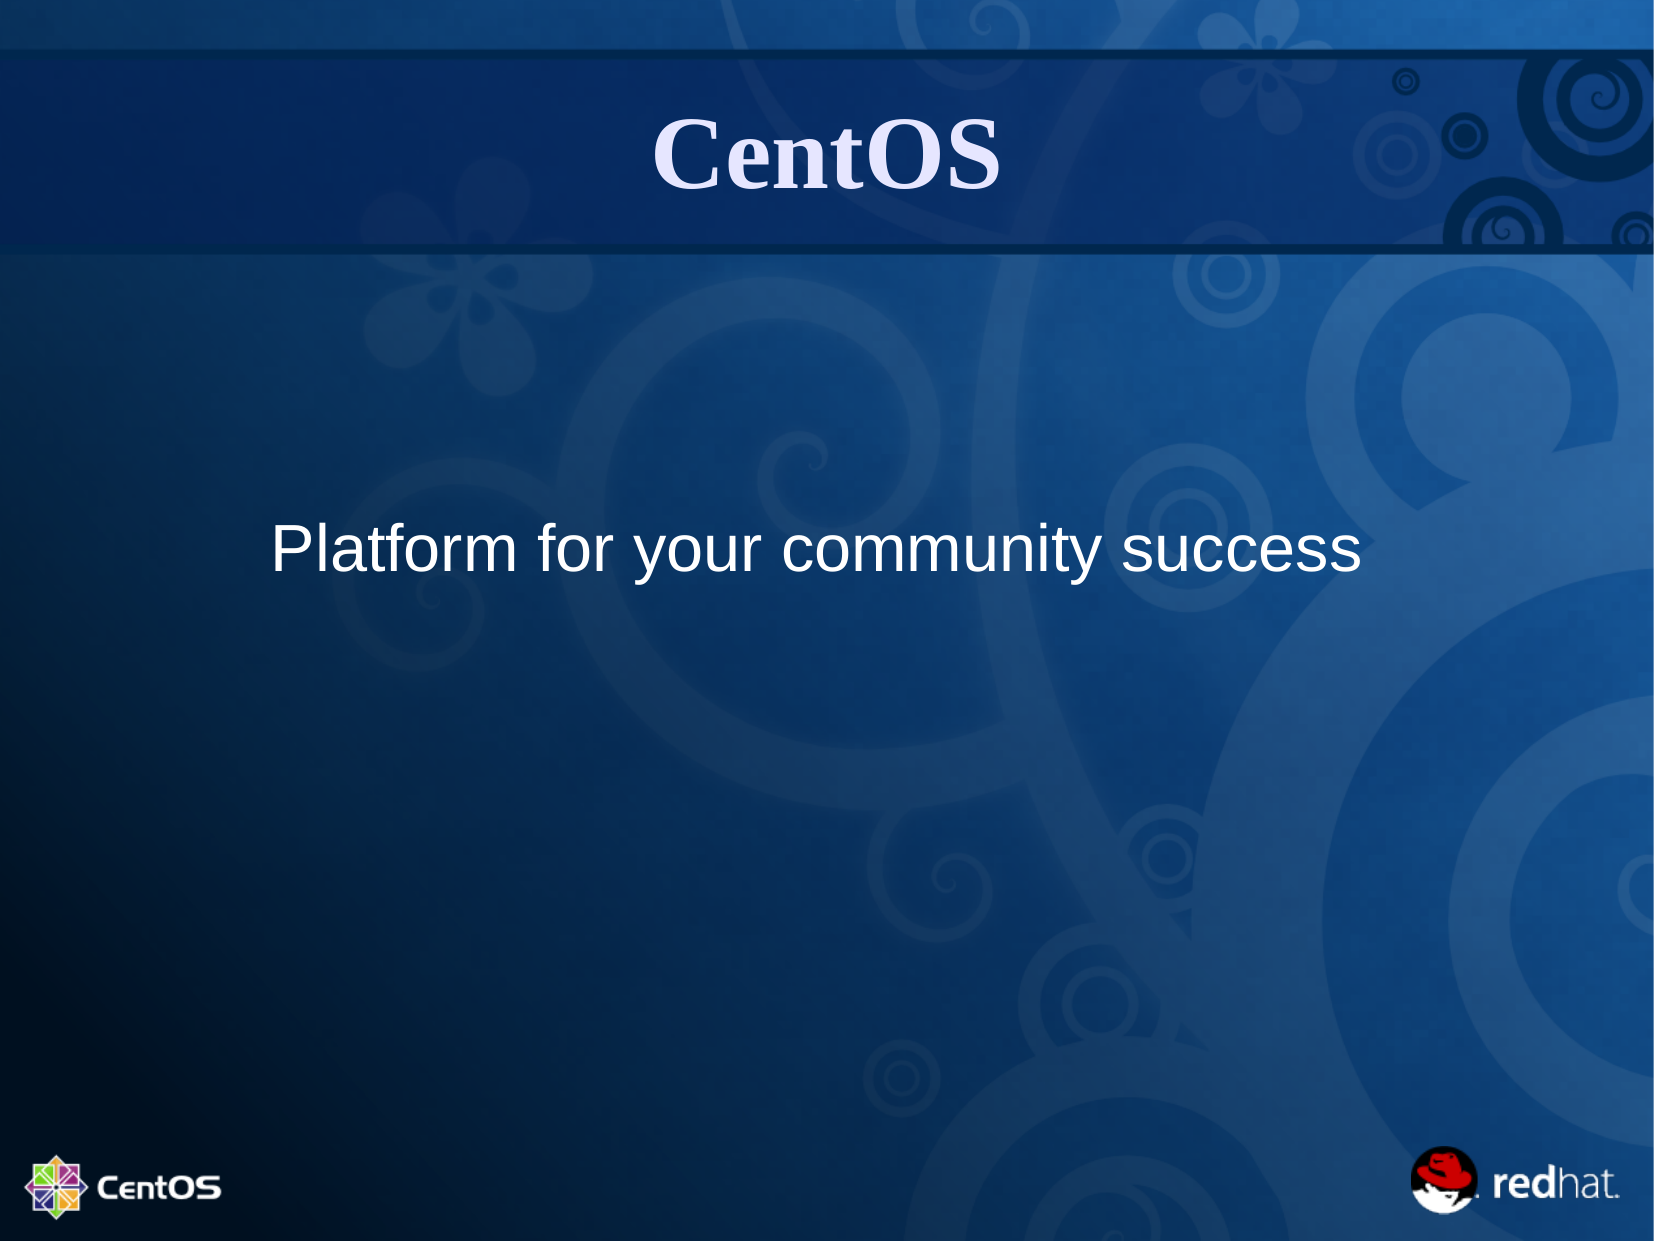

# CentOS
Platform for your community success